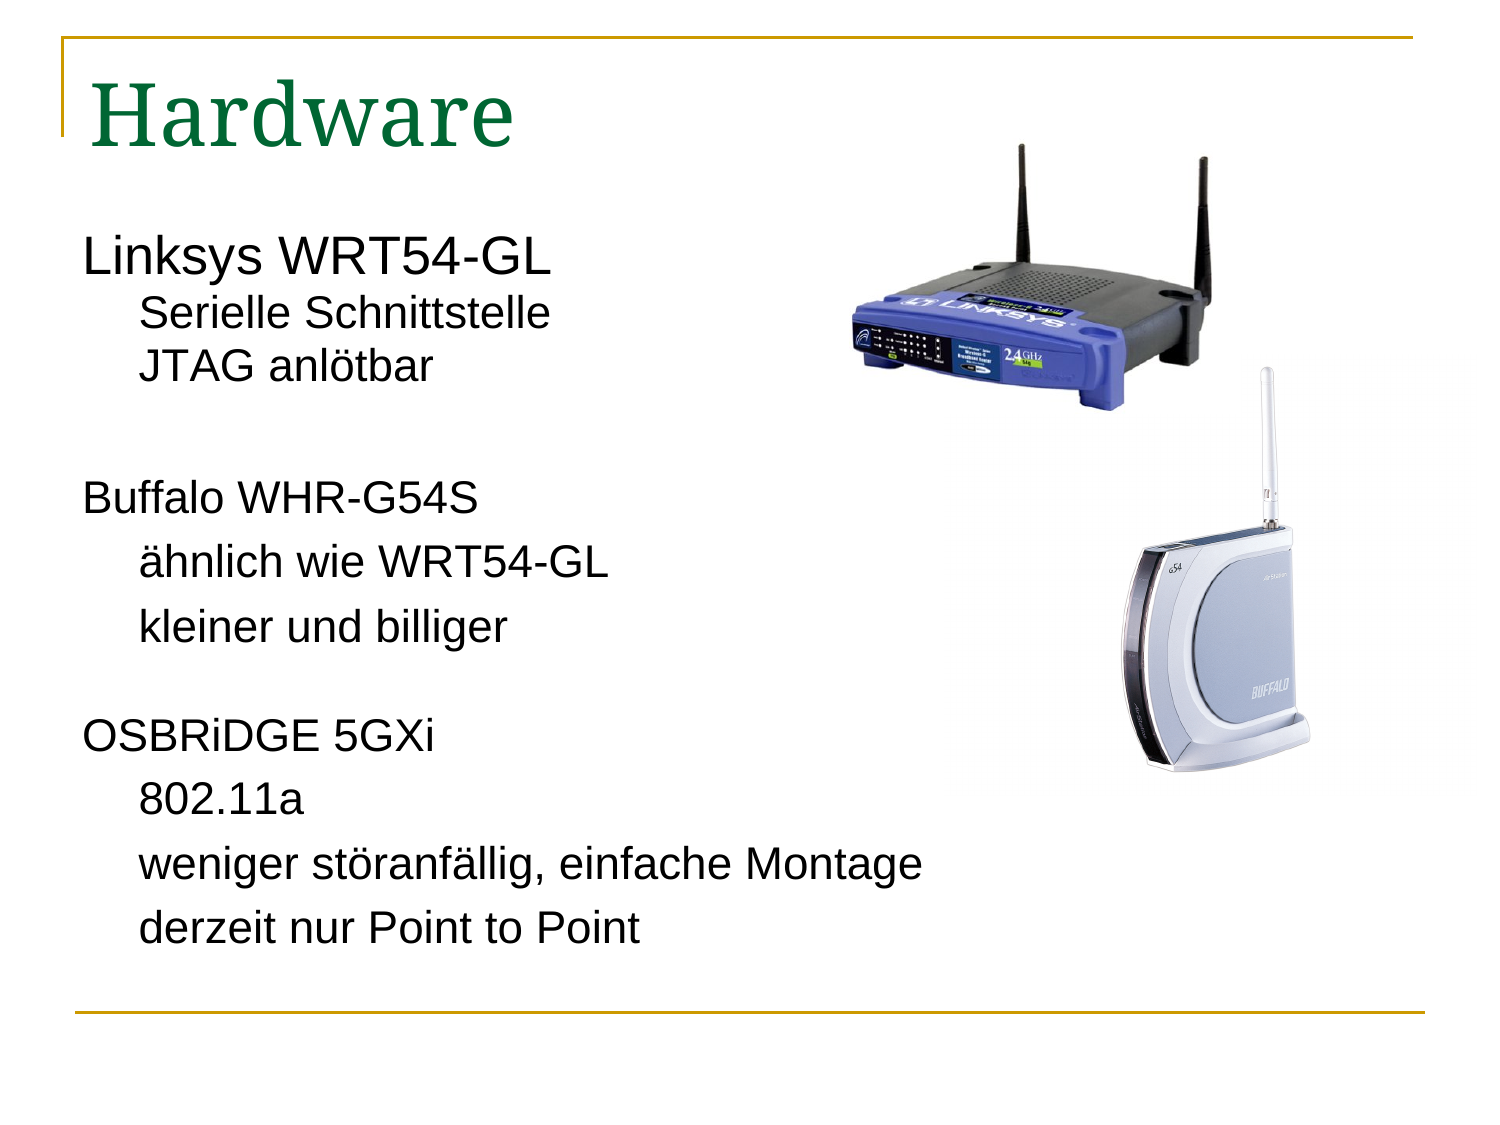

# Hardware
Linksys WRT54-GL
Serielle Schnittstelle
JTAG anlötbar
Buffalo WHR-G54S
ähnlich wie WRT54-GL
kleiner und billiger
OSBRiDGE 5GXi
802.11a
weniger störanfällig, einfache Montage
derzeit nur Point to Point